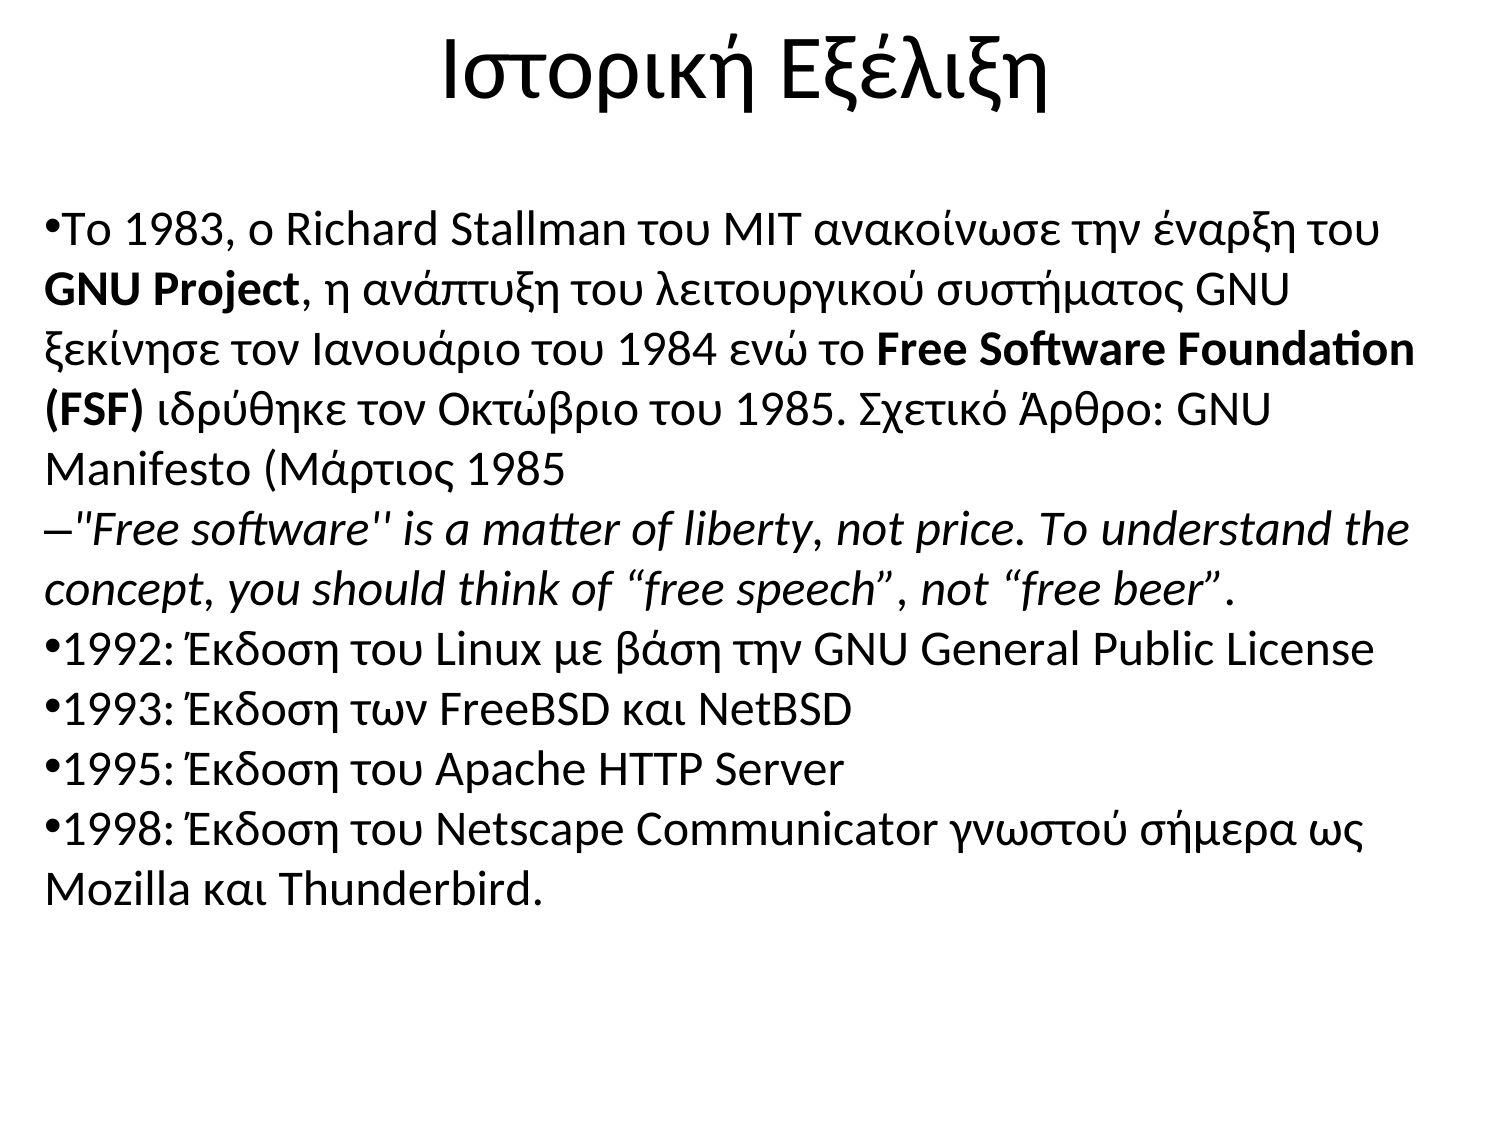

Ιστορική Εξέλιξη
17/5/2013
Θεματα ΚτΠ/Γ
Το 1983, ο Richard Stallman του MIT ανακοίνωσε την έναρξη του GNU Project, η ανάπτυξη του λειτουργικού συστήματος GNU ξεκίνησε τον Ιανουάριο του 1984 ενώ το Free Software Foundation (FSF) ιδρύθηκε τον Οκτώβριο του 1985. Σχετικό Άρθρο: GNU Manifesto (Μάρτιος 1985
–"Free software'' is a matter of liberty, not price. To understand the concept, you should think of “free speech”, not “free beer”.
1992: Έκδοση του Linux με βάση την GNU General Public License
1993: Έκδοση των FreeBSD και ΝetBSD
1995: Έκδοση του Apache HTTP Server
1998: Έκδοση του Netscape Communicator γνωστού σήμερα ως Mozilla και Thunderbird.